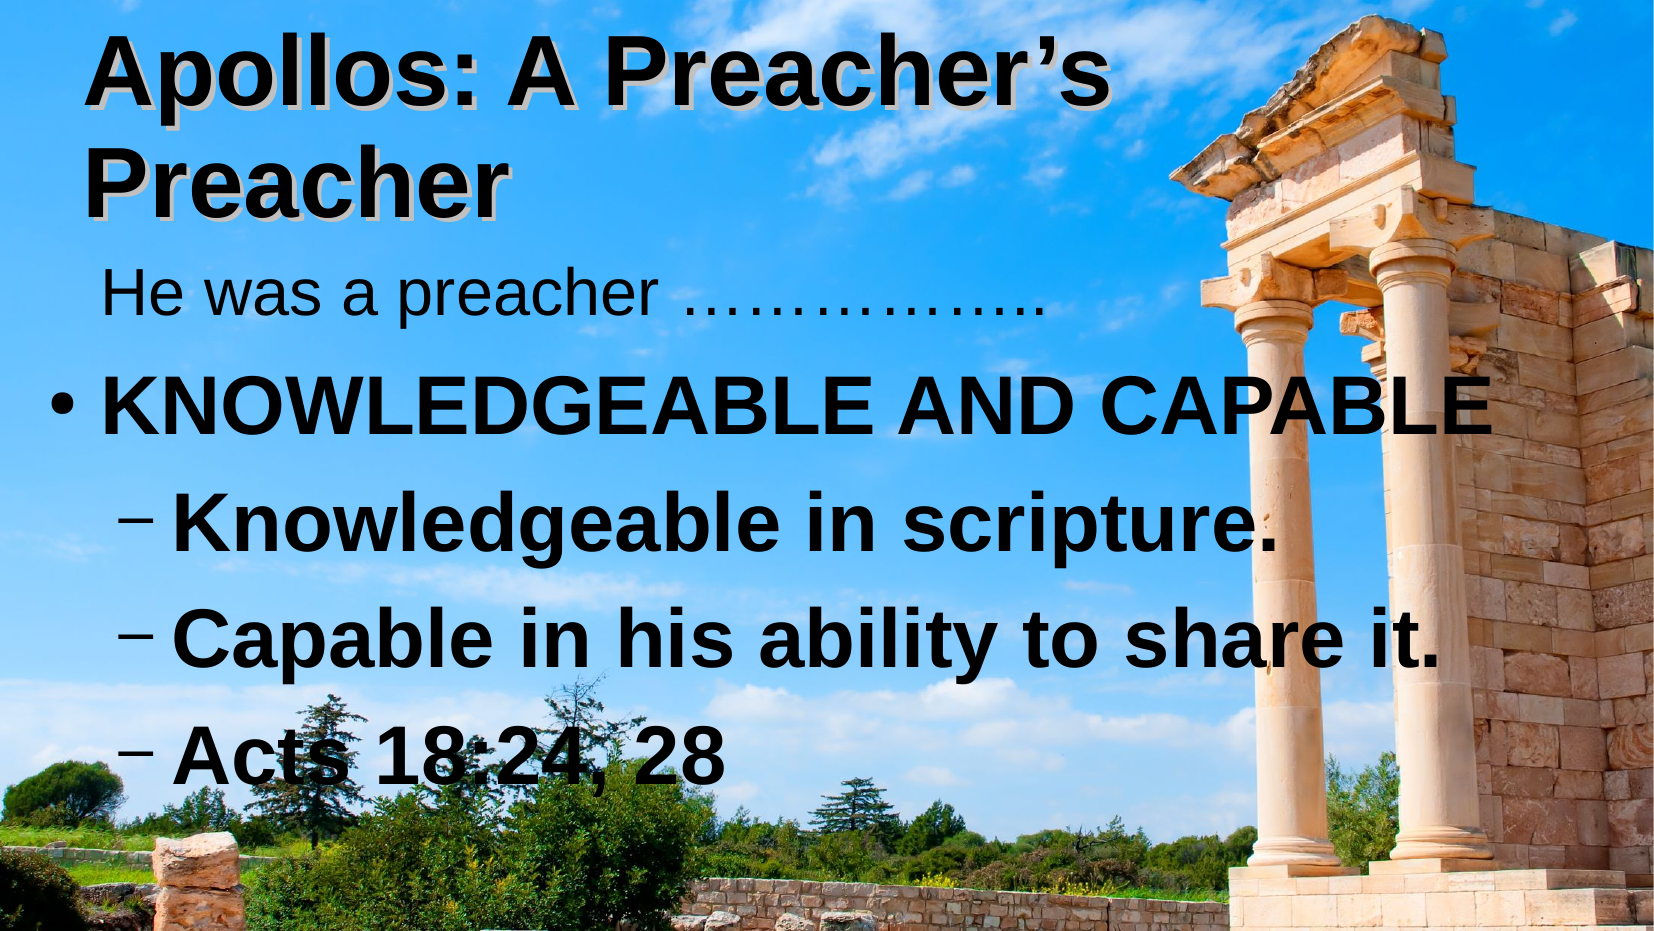

# Apollos: A Preacher’s Preacher
He was a preacher ……………..
KNOWLEDGEABLE AND CAPABLE
Knowledgeable in scripture.
Capable in his ability to share it.
Acts 18:24, 28